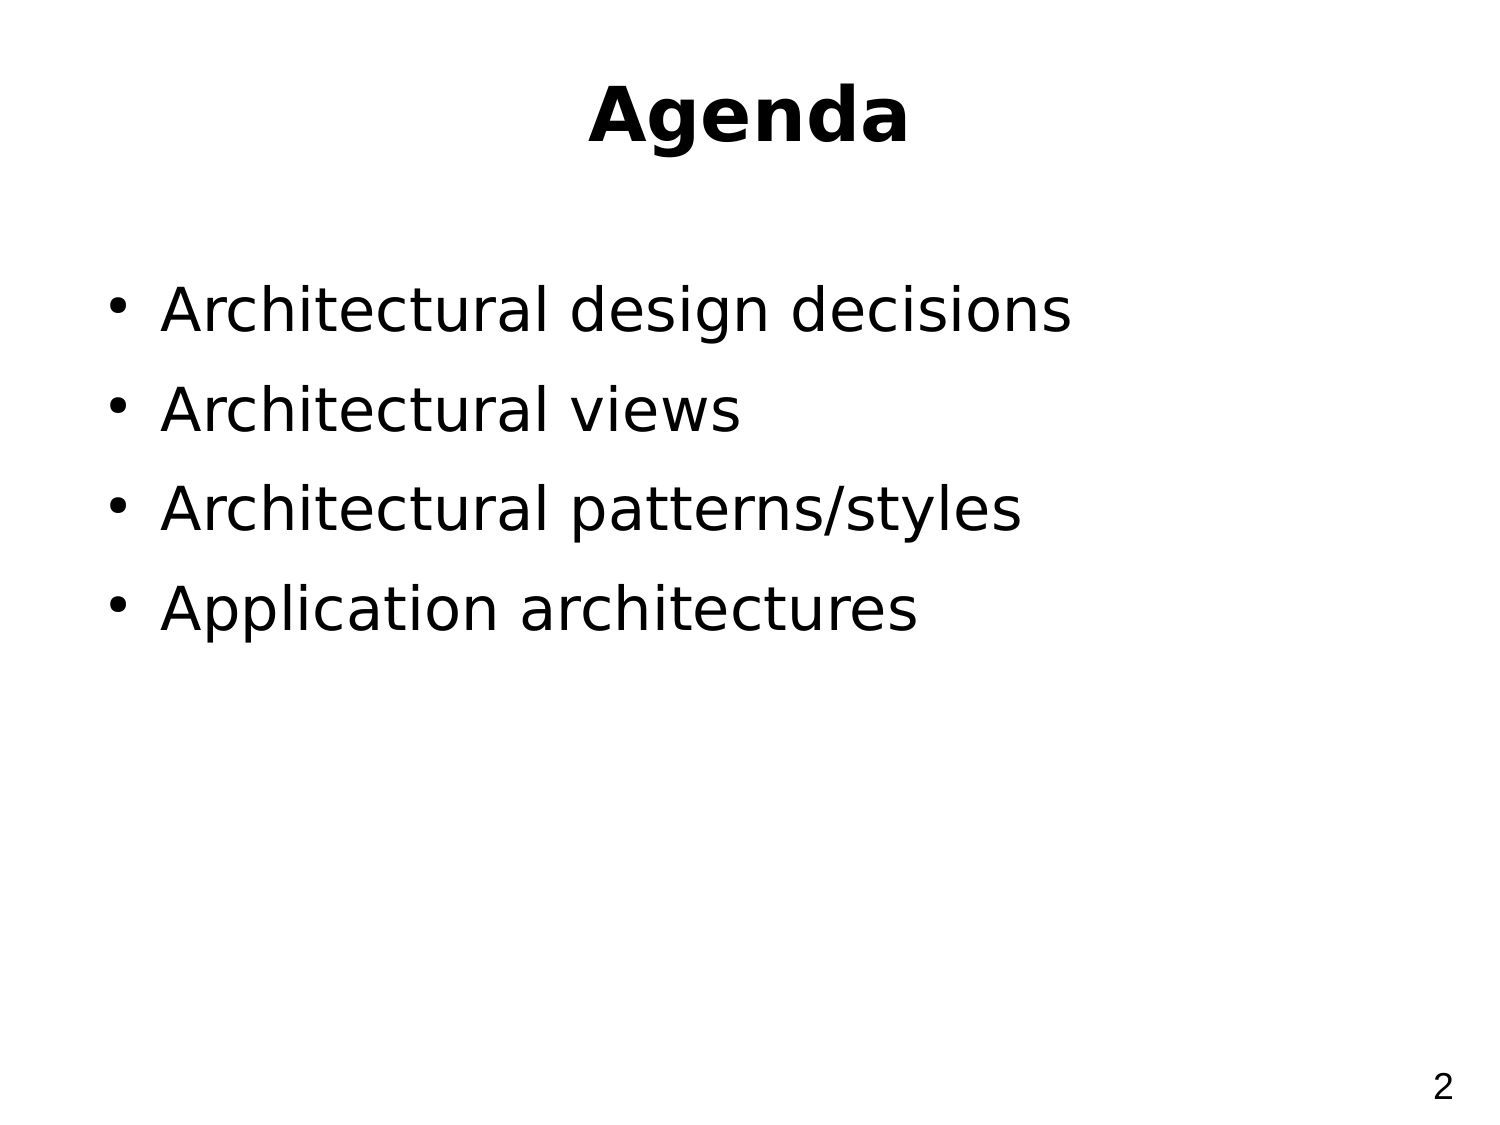

# Agenda
Architectural design decisions
Architectural views
Architectural patterns/styles
Application architectures